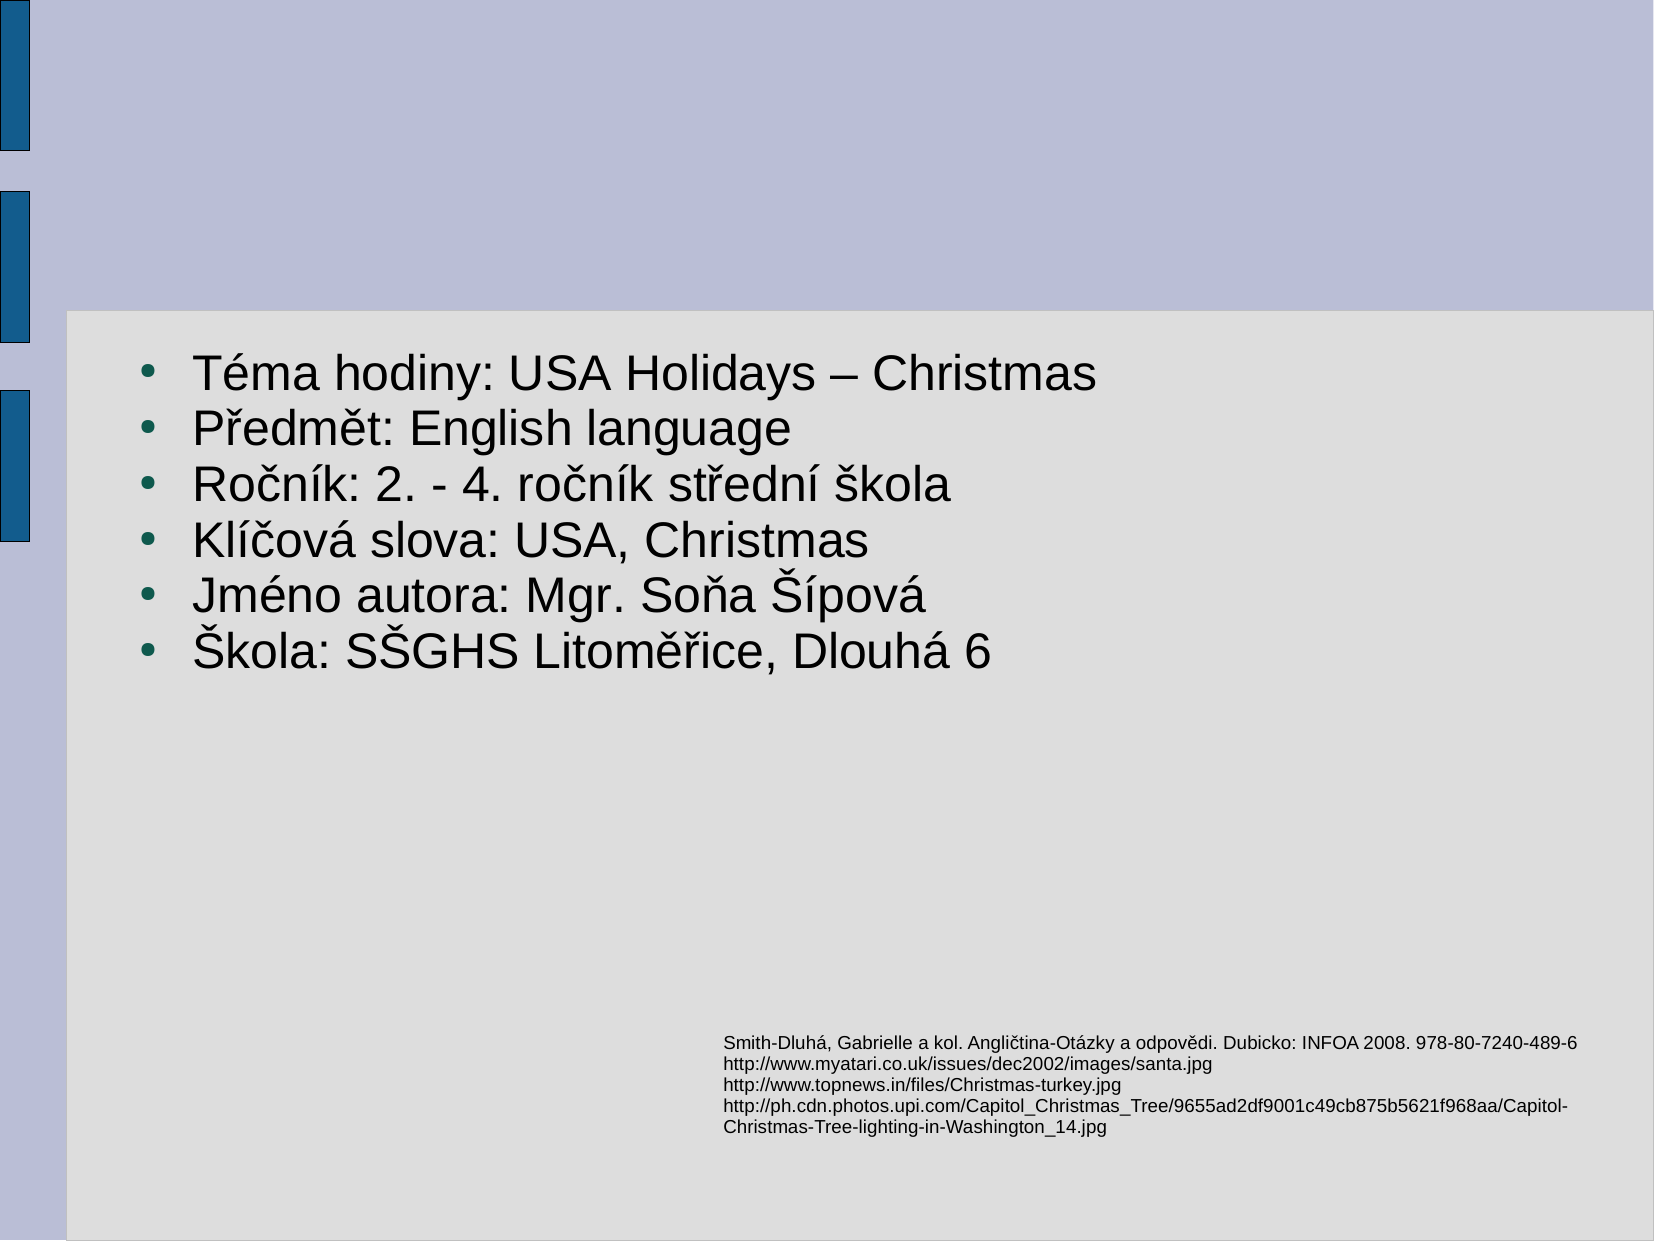

# Téma hodiny: USA Holidays – Christmas
Předmět: English language
Ročník: 2. - 4. ročník střední škola
Klíčová slova: USA, Christmas
Jméno autora: Mgr. Soňa Šípová
Škola: SŠGHS Litoměřice, Dlouhá 6
Smith-Dluhá, Gabrielle a kol. Angličtina-Otázky a odpovědi. Dubicko: INFOA 2008. 978-80-7240-489-6
http://www.myatari.co.uk/issues/dec2002/images/santa.jpg
http://www.topnews.in/files/Christmas-turkey.jpg
http://ph.cdn.photos.upi.com/Capitol_Christmas_Tree/9655ad2df9001c49cb875b5621f968aa/Capitol-Christmas-Tree-lighting-in-Washington_14.jpg